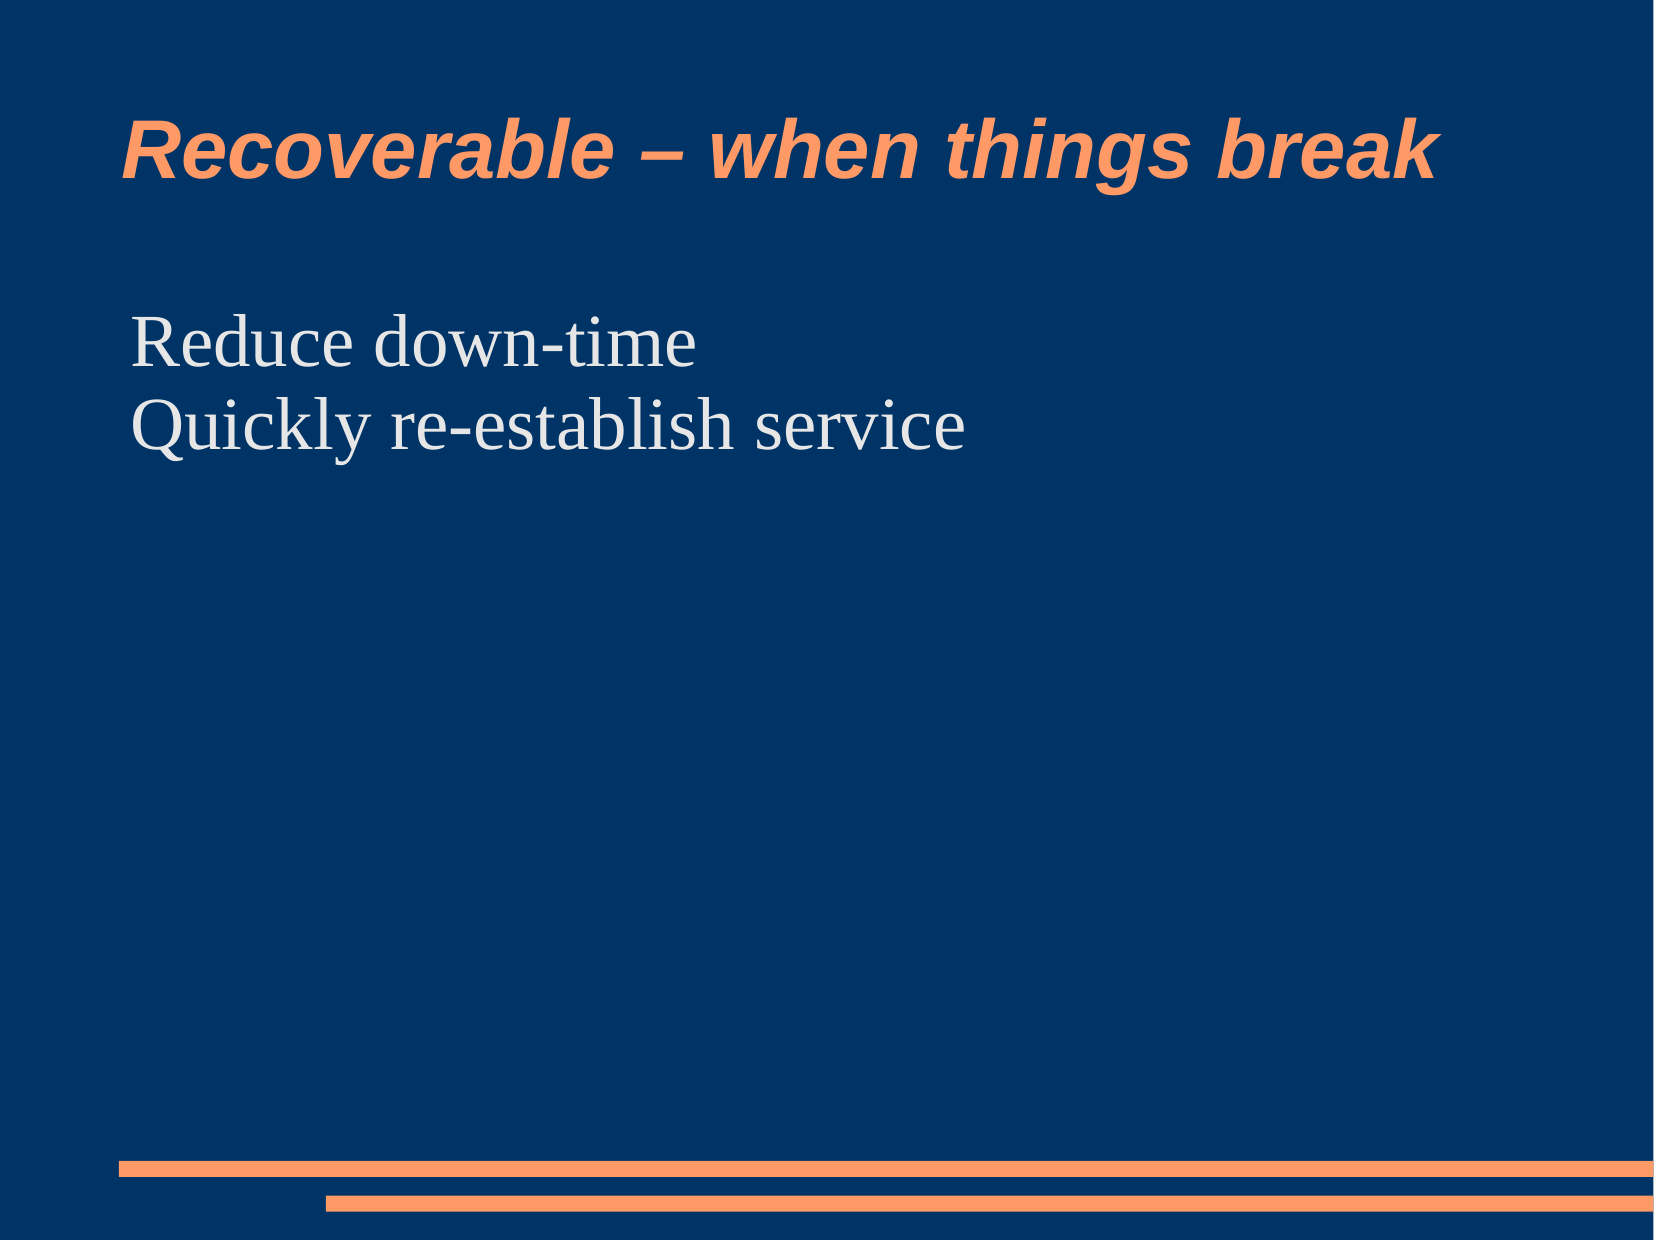

# Recoverable – when things break
Reduce down-time
Quickly re-establish service